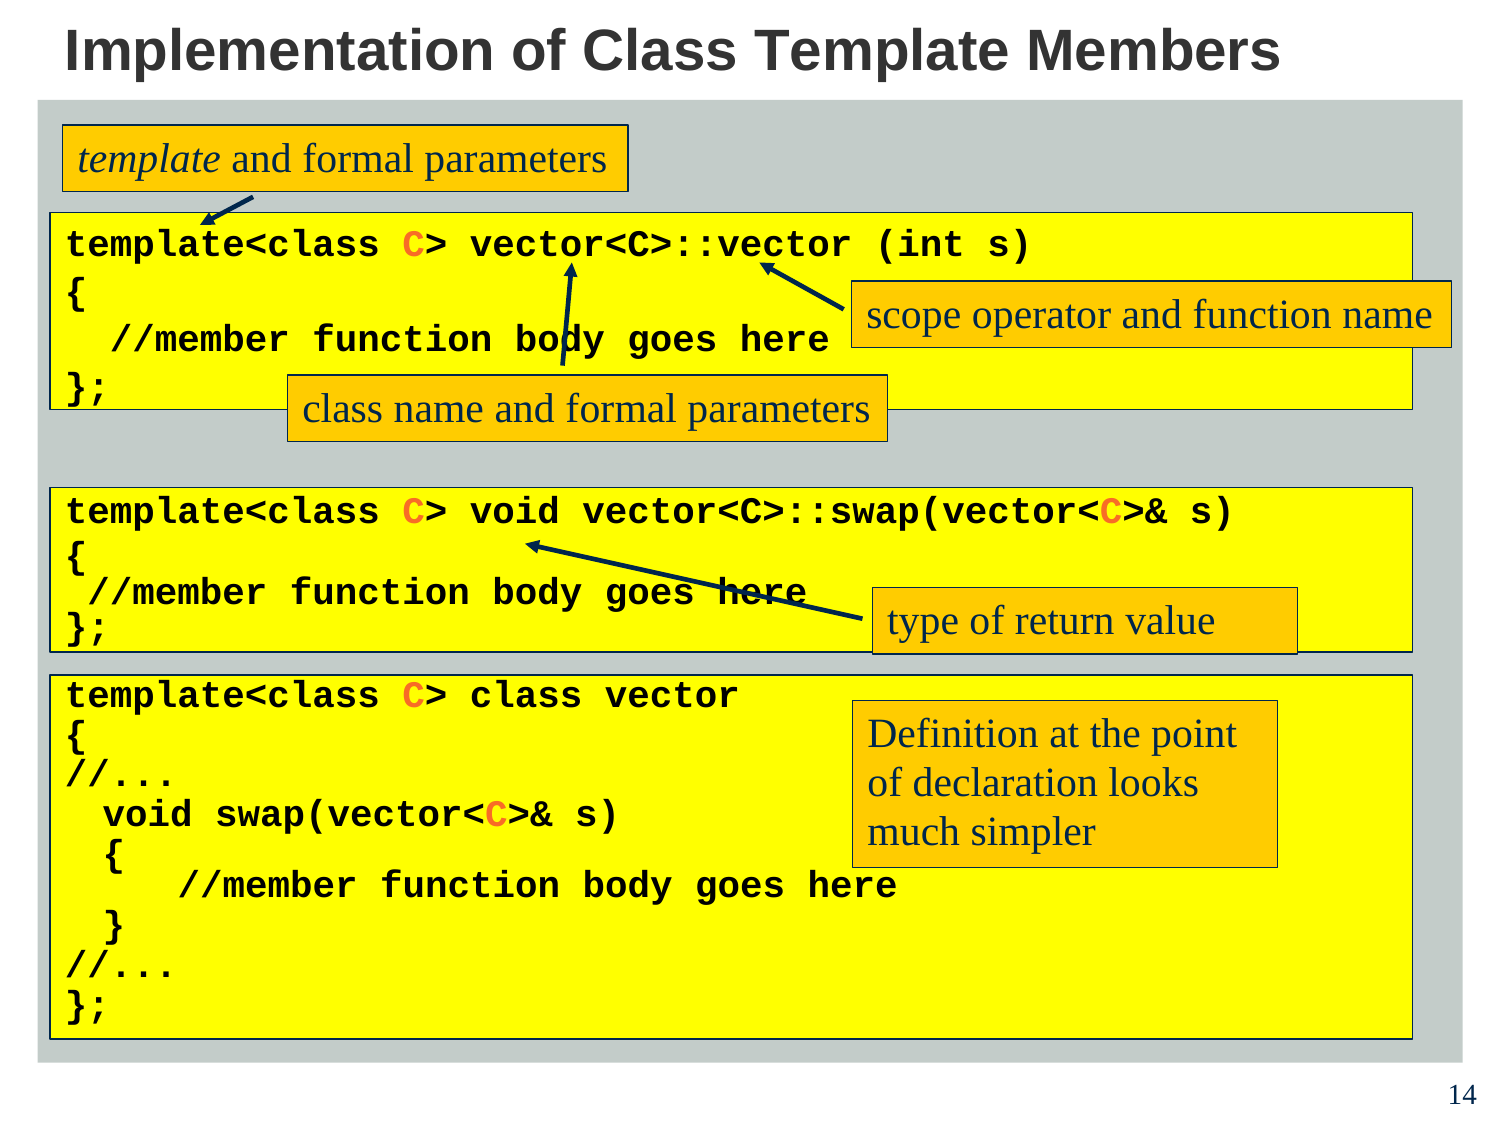

# Implementation of Class Template Members
template and formal parameters
template<class C> vector<C>::vector (int s)
{
 //member function body goes here
};
scope operator and function name
class name and formal parameters
template<class C> void vector<C>::swap(vector<C>& s)
{
 //member function body goes here
};
type of return value
template<class C> class vector
{
//...
	void swap(vector<C>& s)
	{
		//member function body goes here
	}
//...
};
Definition at the point of declaration looks much simpler